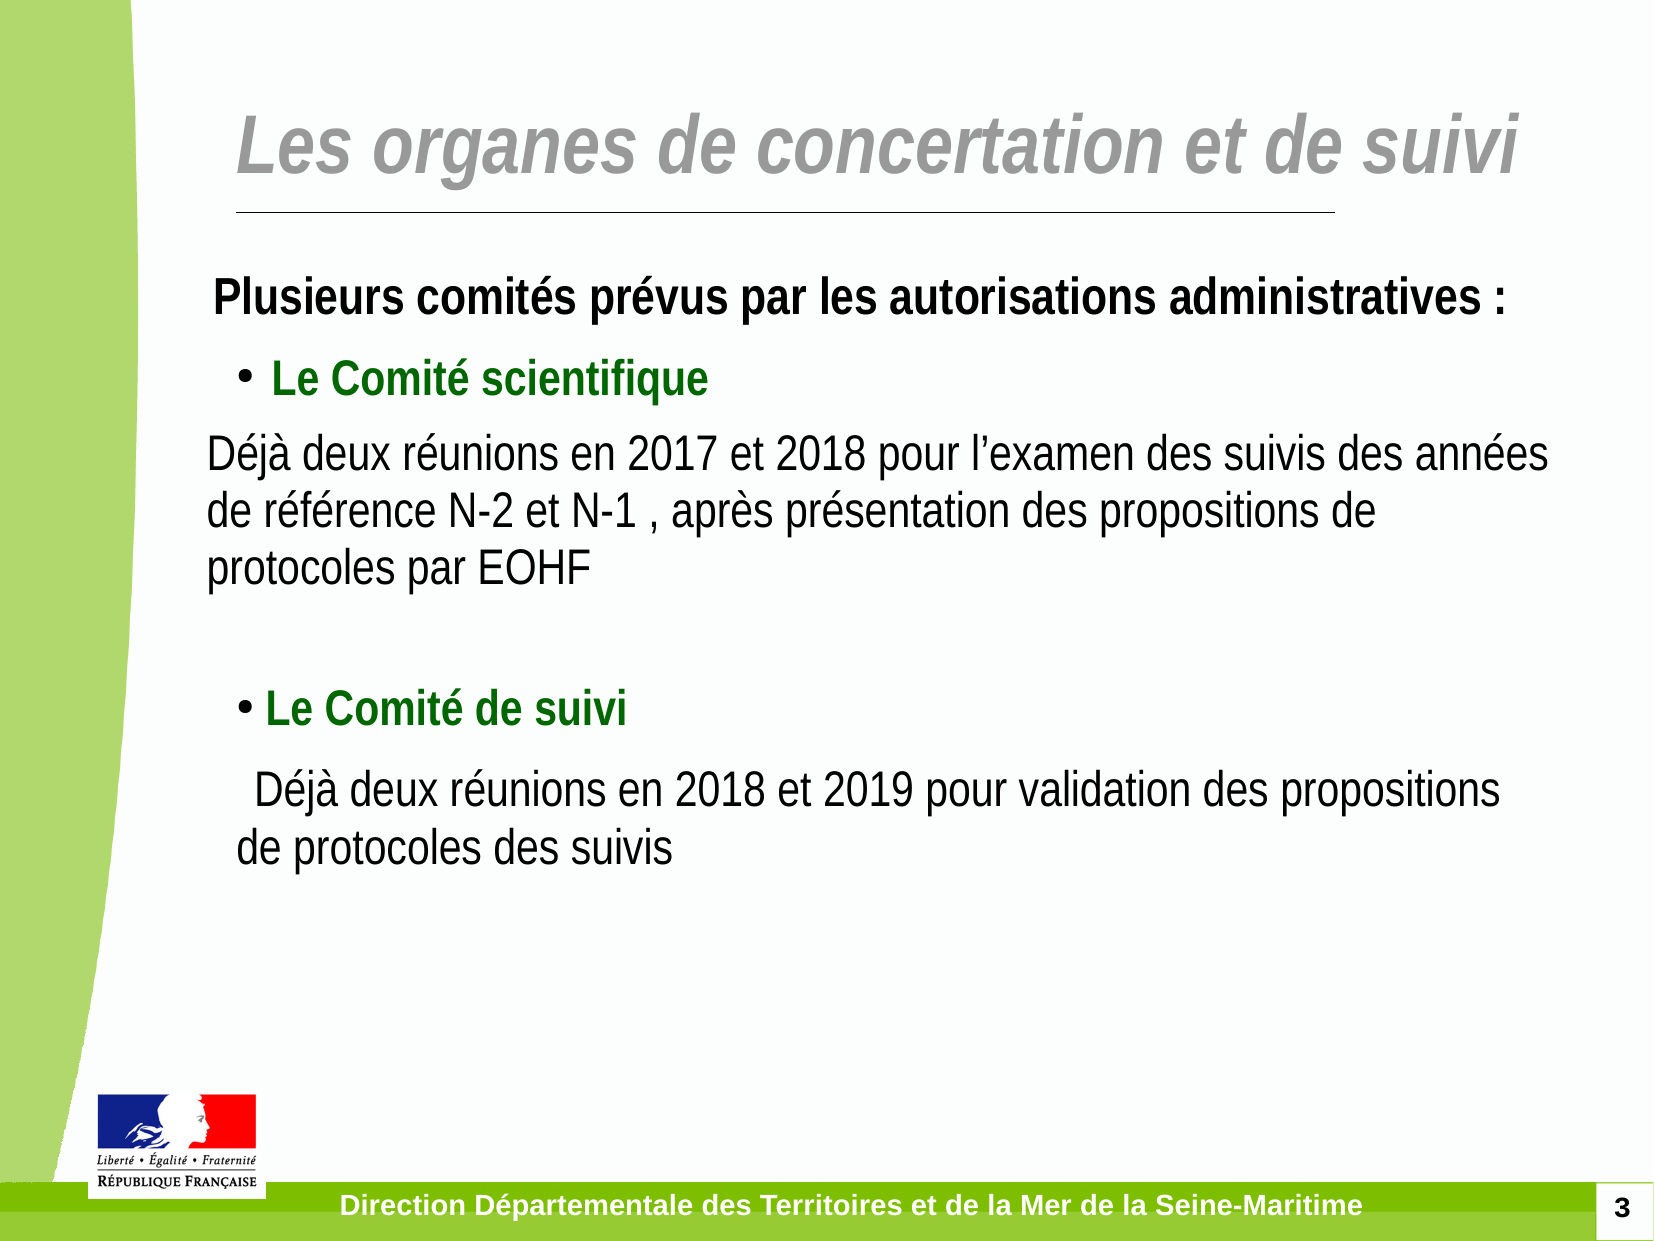

Les organes de concertation et de suivi
# Plusieurs comités prévus par les autorisations administratives :
Le Comité scientifique
Déjà deux réunions en 2017 et 2018 pour l’examen des suivis des années de référence N-2 et N-1 , après présentation des propositions de protocoles par EOHF
 Le Comité de suivi
Déjà deux réunions en 2018 et 2019 pour validation des propositions de protocoles des suivis
Direction Départementale des Territoires et de la Mer de la Seine-Maritime